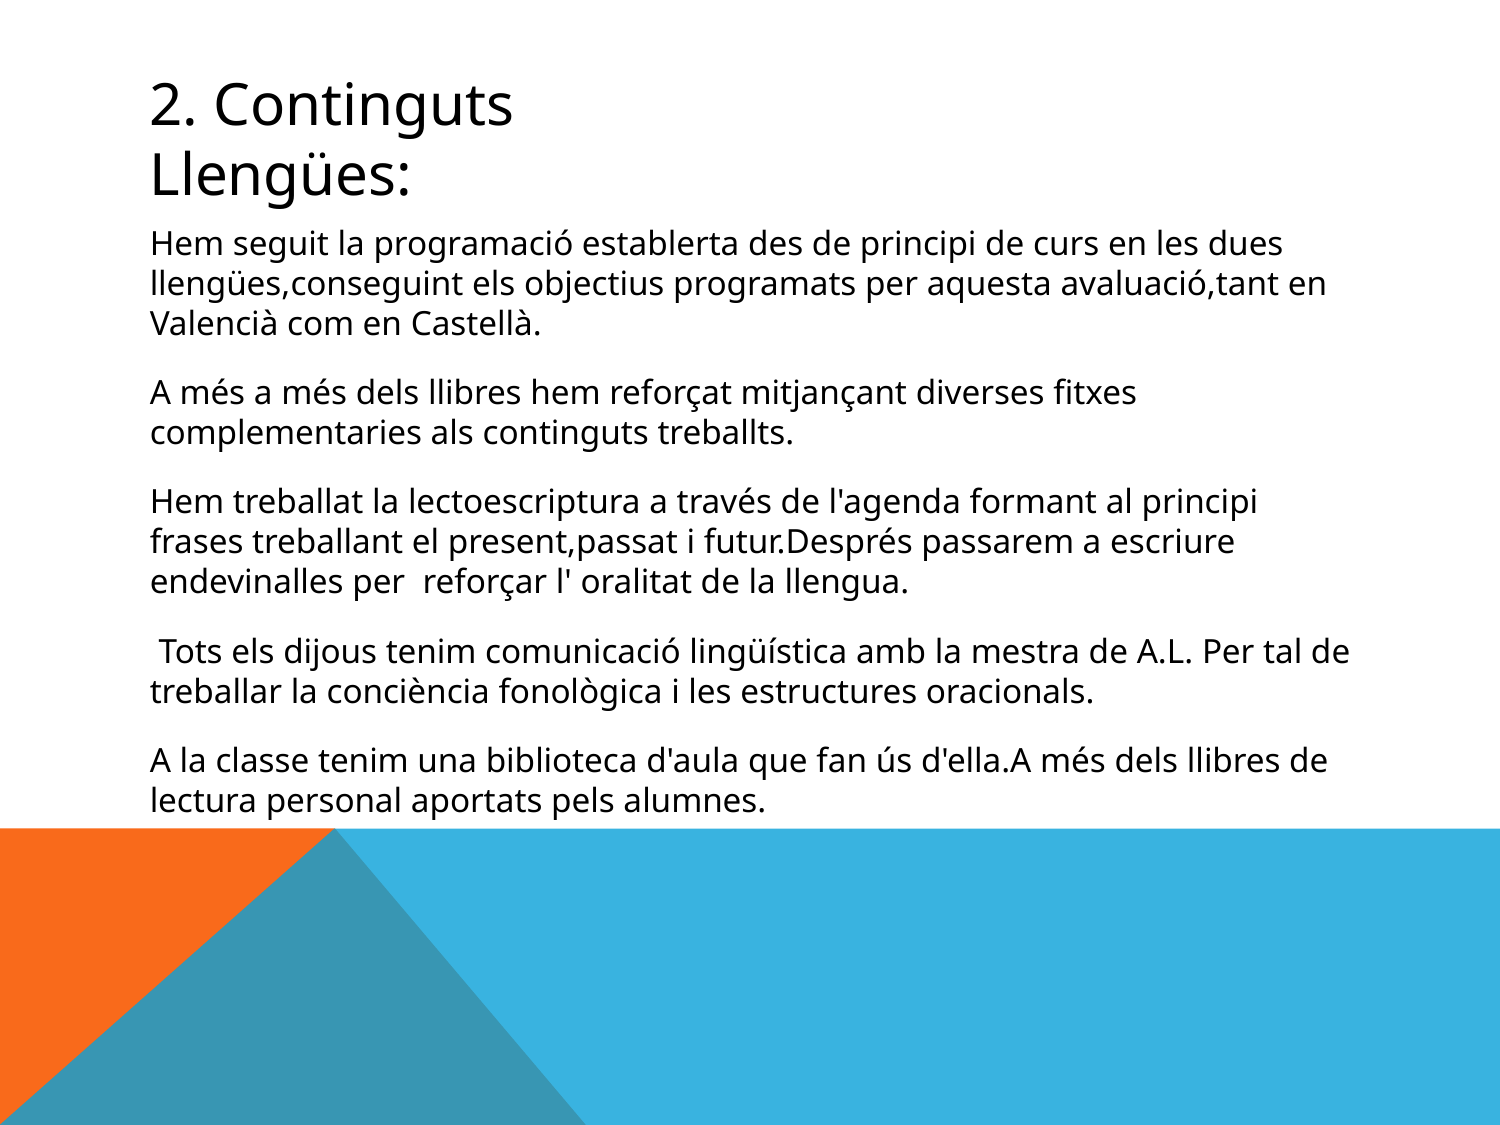

2. Continguts
Llengües:
# Hem seguit la programació establerta des de principi de curs en les dues llengües,conseguint els objectius programats per aquesta avaluació,tant en Valencià com en Castellà.
A més a més dels llibres hem reforçat mitjançant diverses fitxes complementaries als continguts treballts.
Hem treballat la lectoescriptura a través de l'agenda formant al principi frases treballant el present,passat i futur.Després passarem a escriure endevinalles per reforçar l' oralitat de la llengua.
 Tots els dijous tenim comunicació lingüística amb la mestra de A.L. Per tal de treballar la conciència fonològica i les estructures oracionals.
A la classe tenim una biblioteca d'aula que fan ús d'ella.A més dels llibres de lectura personal aportats pels alumnes.